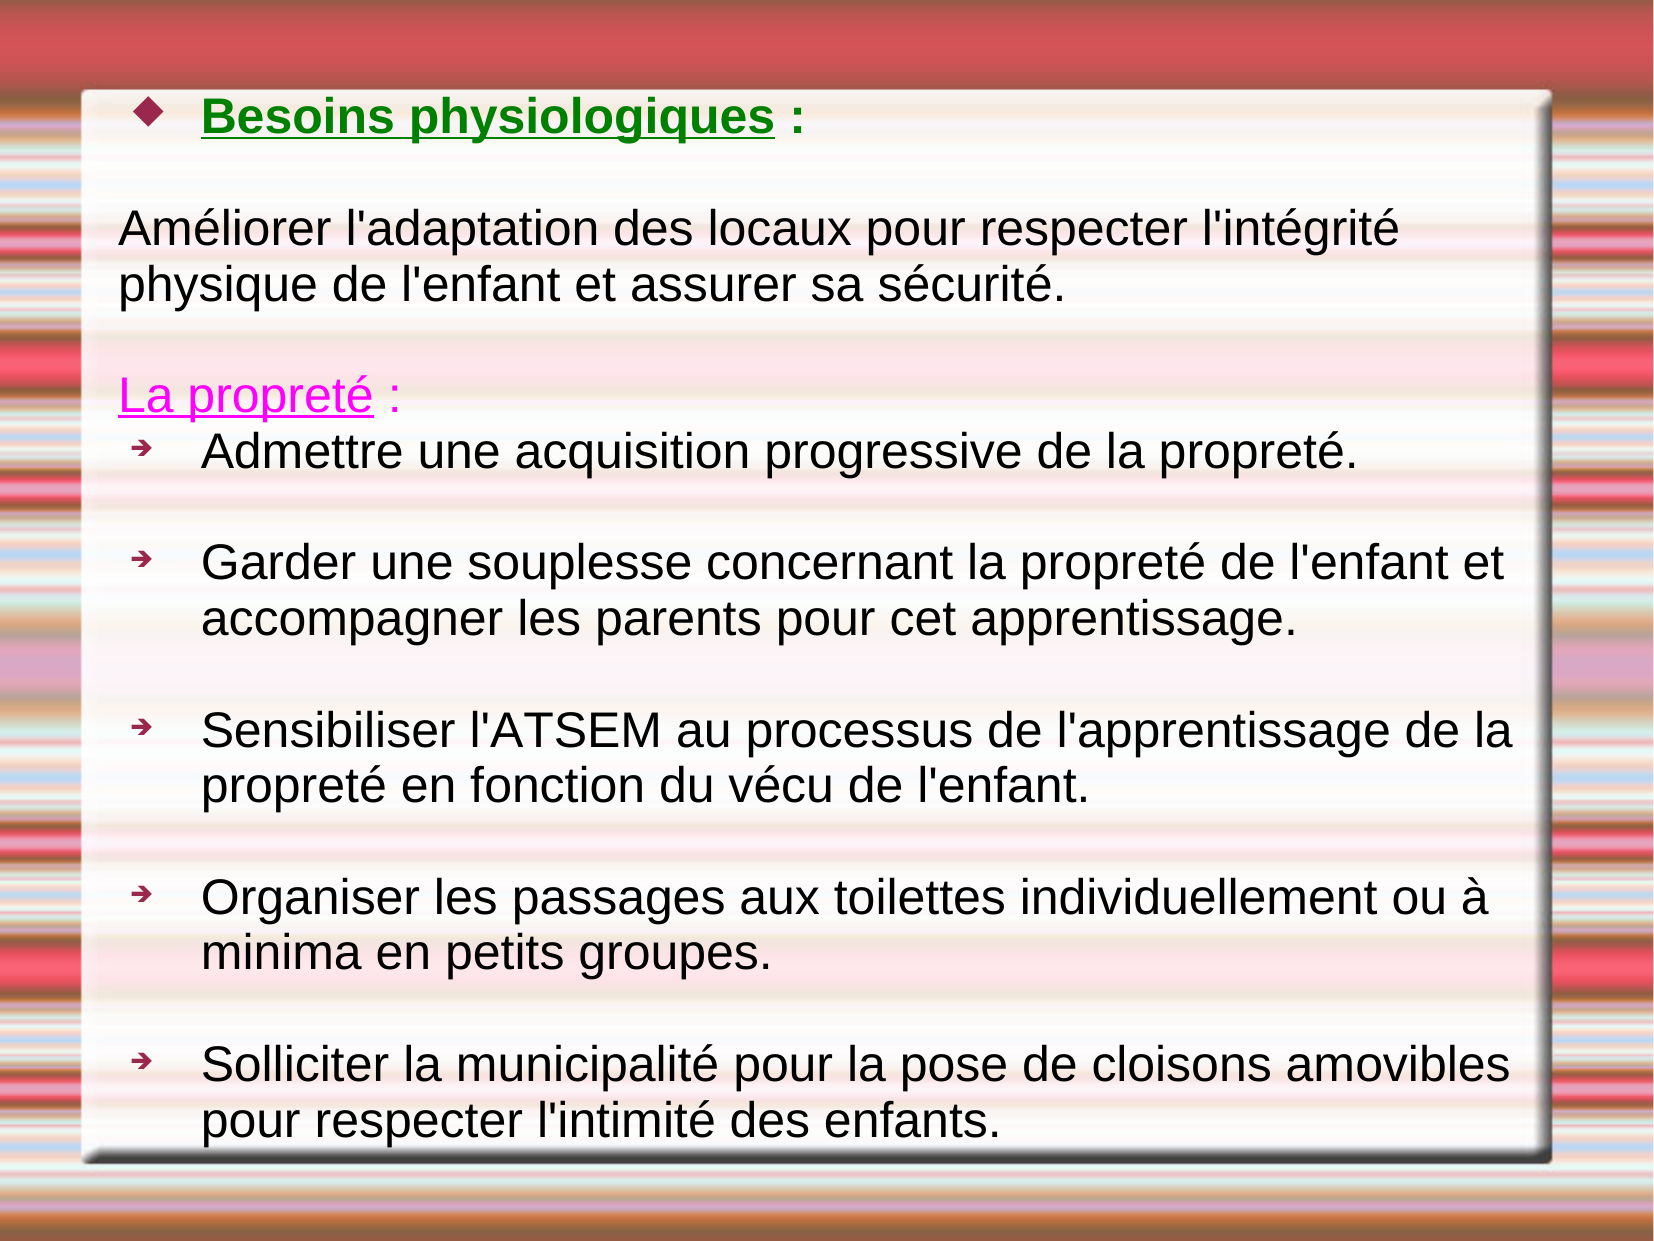

# Besoins physiologiques :
Améliorer l'adaptation des locaux pour respecter l'intégrité
physique de l'enfant et assurer sa sécurité.
La propreté :
Admettre une acquisition progressive de la propreté.
Garder une souplesse concernant la propreté de l'enfant et accompagner les parents pour cet apprentissage.
Sensibiliser l'ATSEM au processus de l'apprentissage de la propreté en fonction du vécu de l'enfant.
Organiser les passages aux toilettes individuellement ou à minima en petits groupes.
Solliciter la municipalité pour la pose de cloisons amovibles pour respecter l'intimité des enfants.